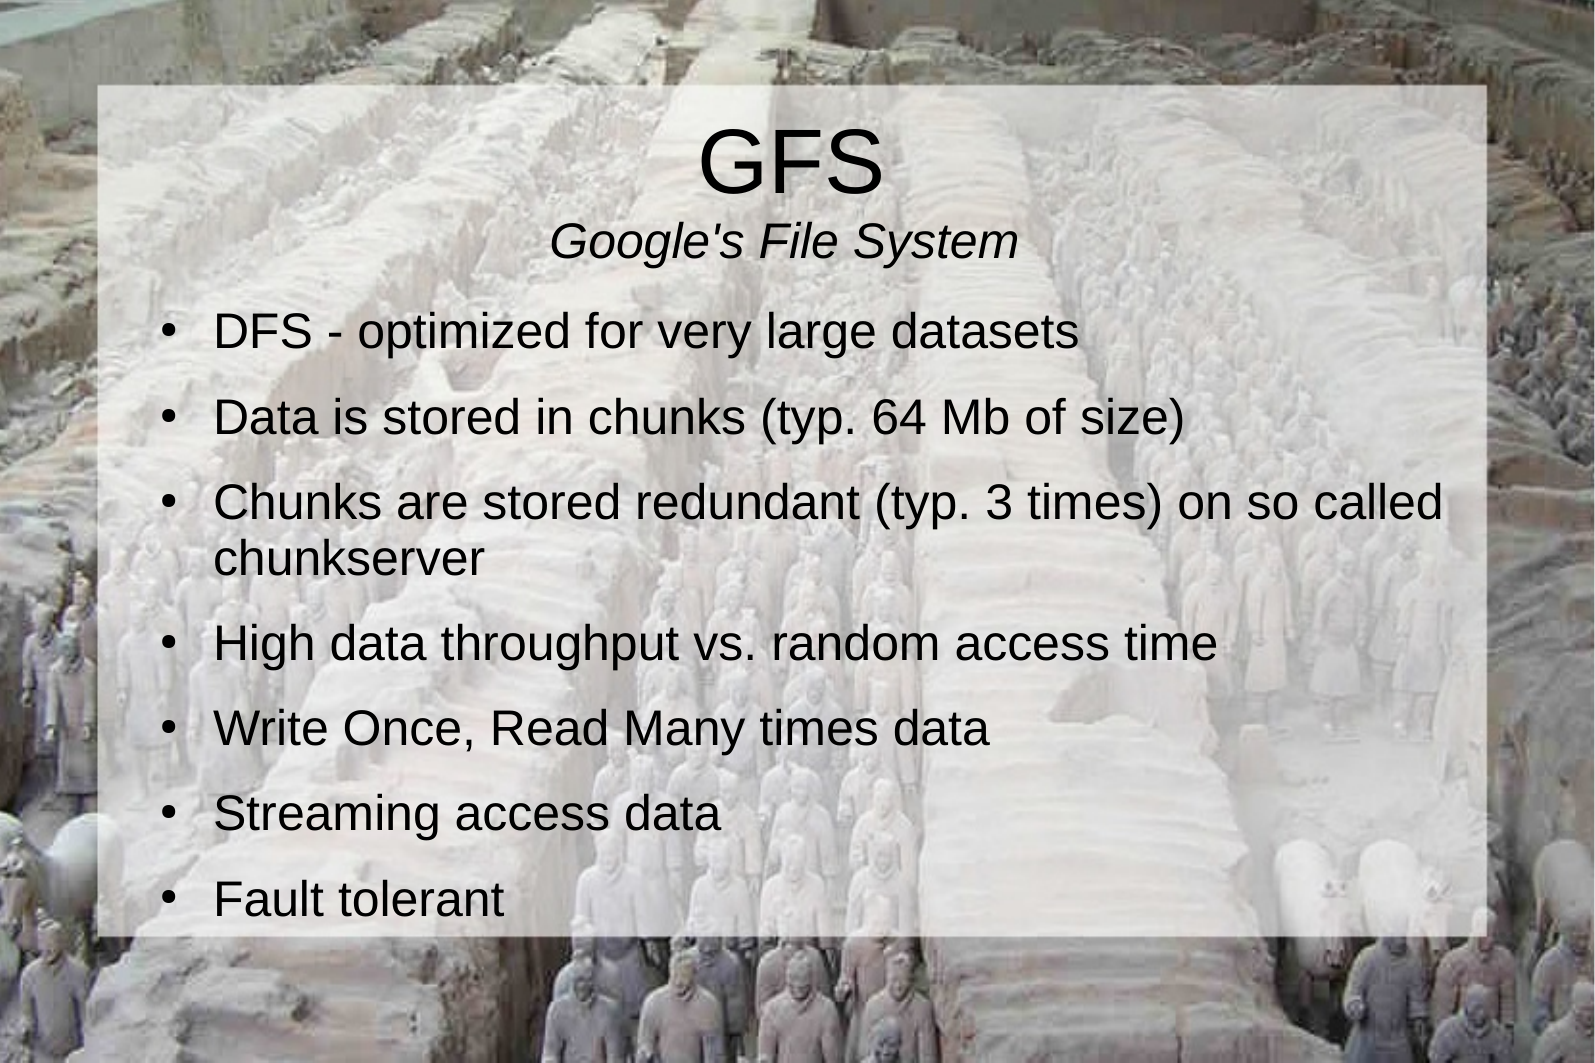

# GFS Google's File System
DFS - optimized for very large datasets
Data is stored in chunks (typ. 64 Mb of size)
Chunks are stored redundant (typ. 3 times) on so called chunkserver
High data throughput vs. random access time
Write Once, Read Many times data
Streaming access data
Fault tolerant